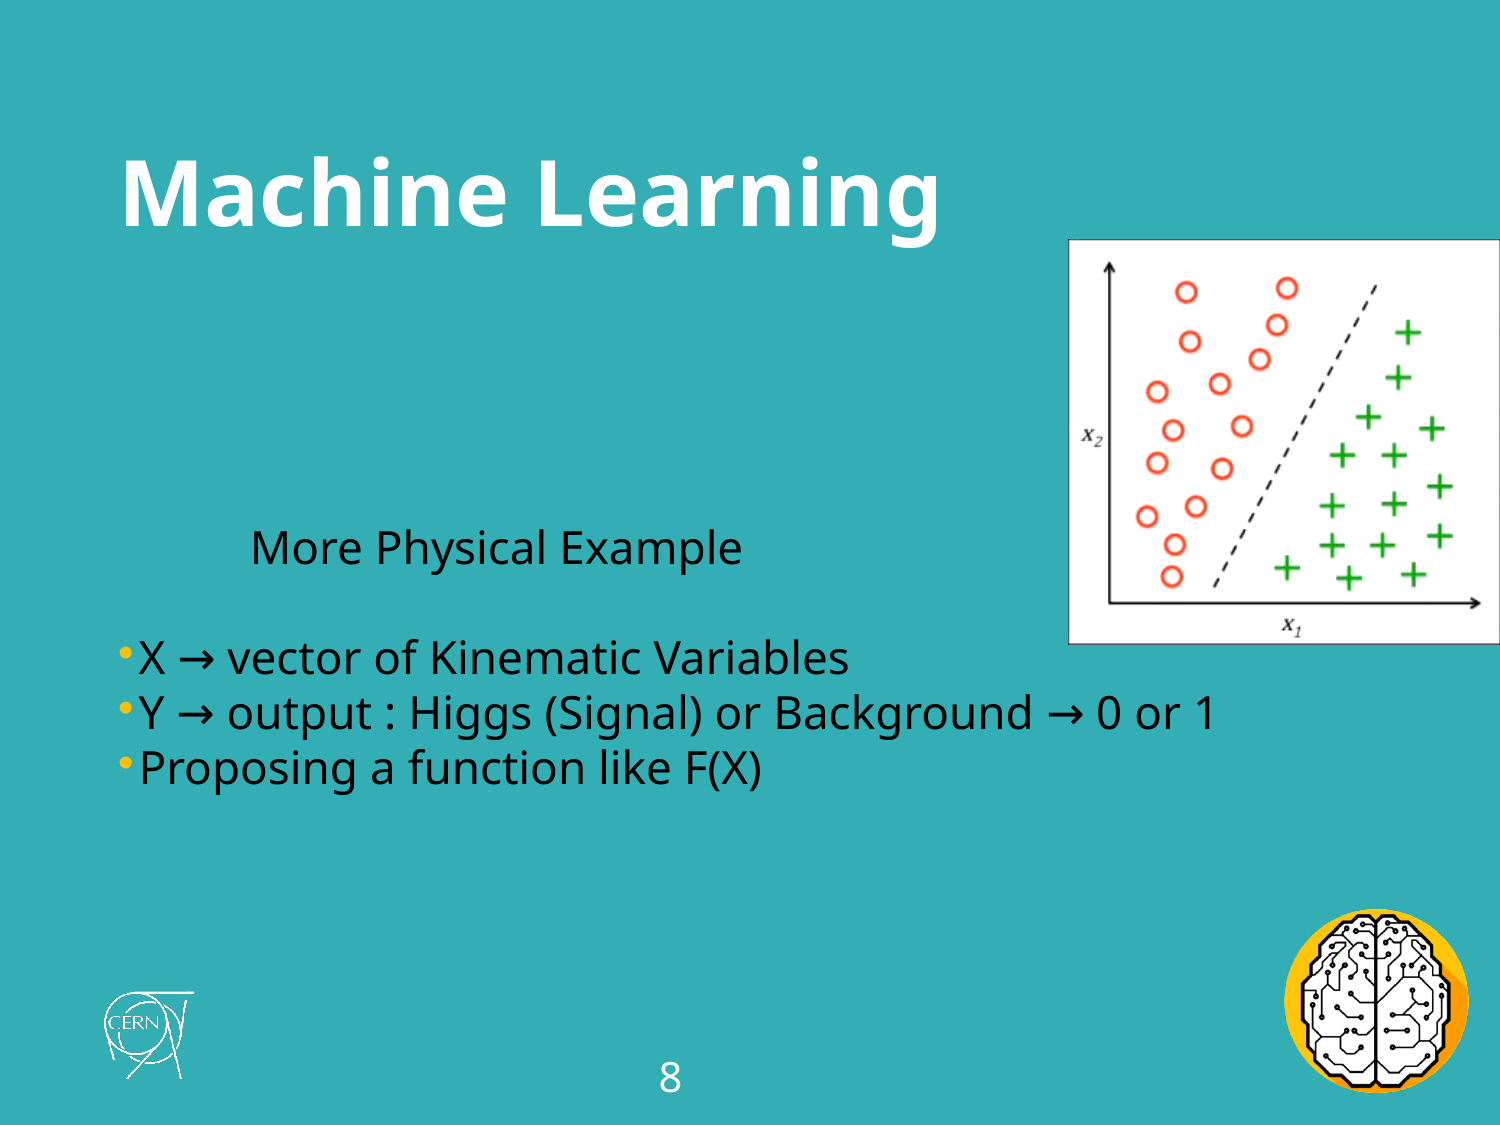

# Machine Learning
 More Physical Example
X → vector of Kinematic Variables
Y → output : Higgs (Signal) or Background → 0 or 1
Proposing a function like F(X)